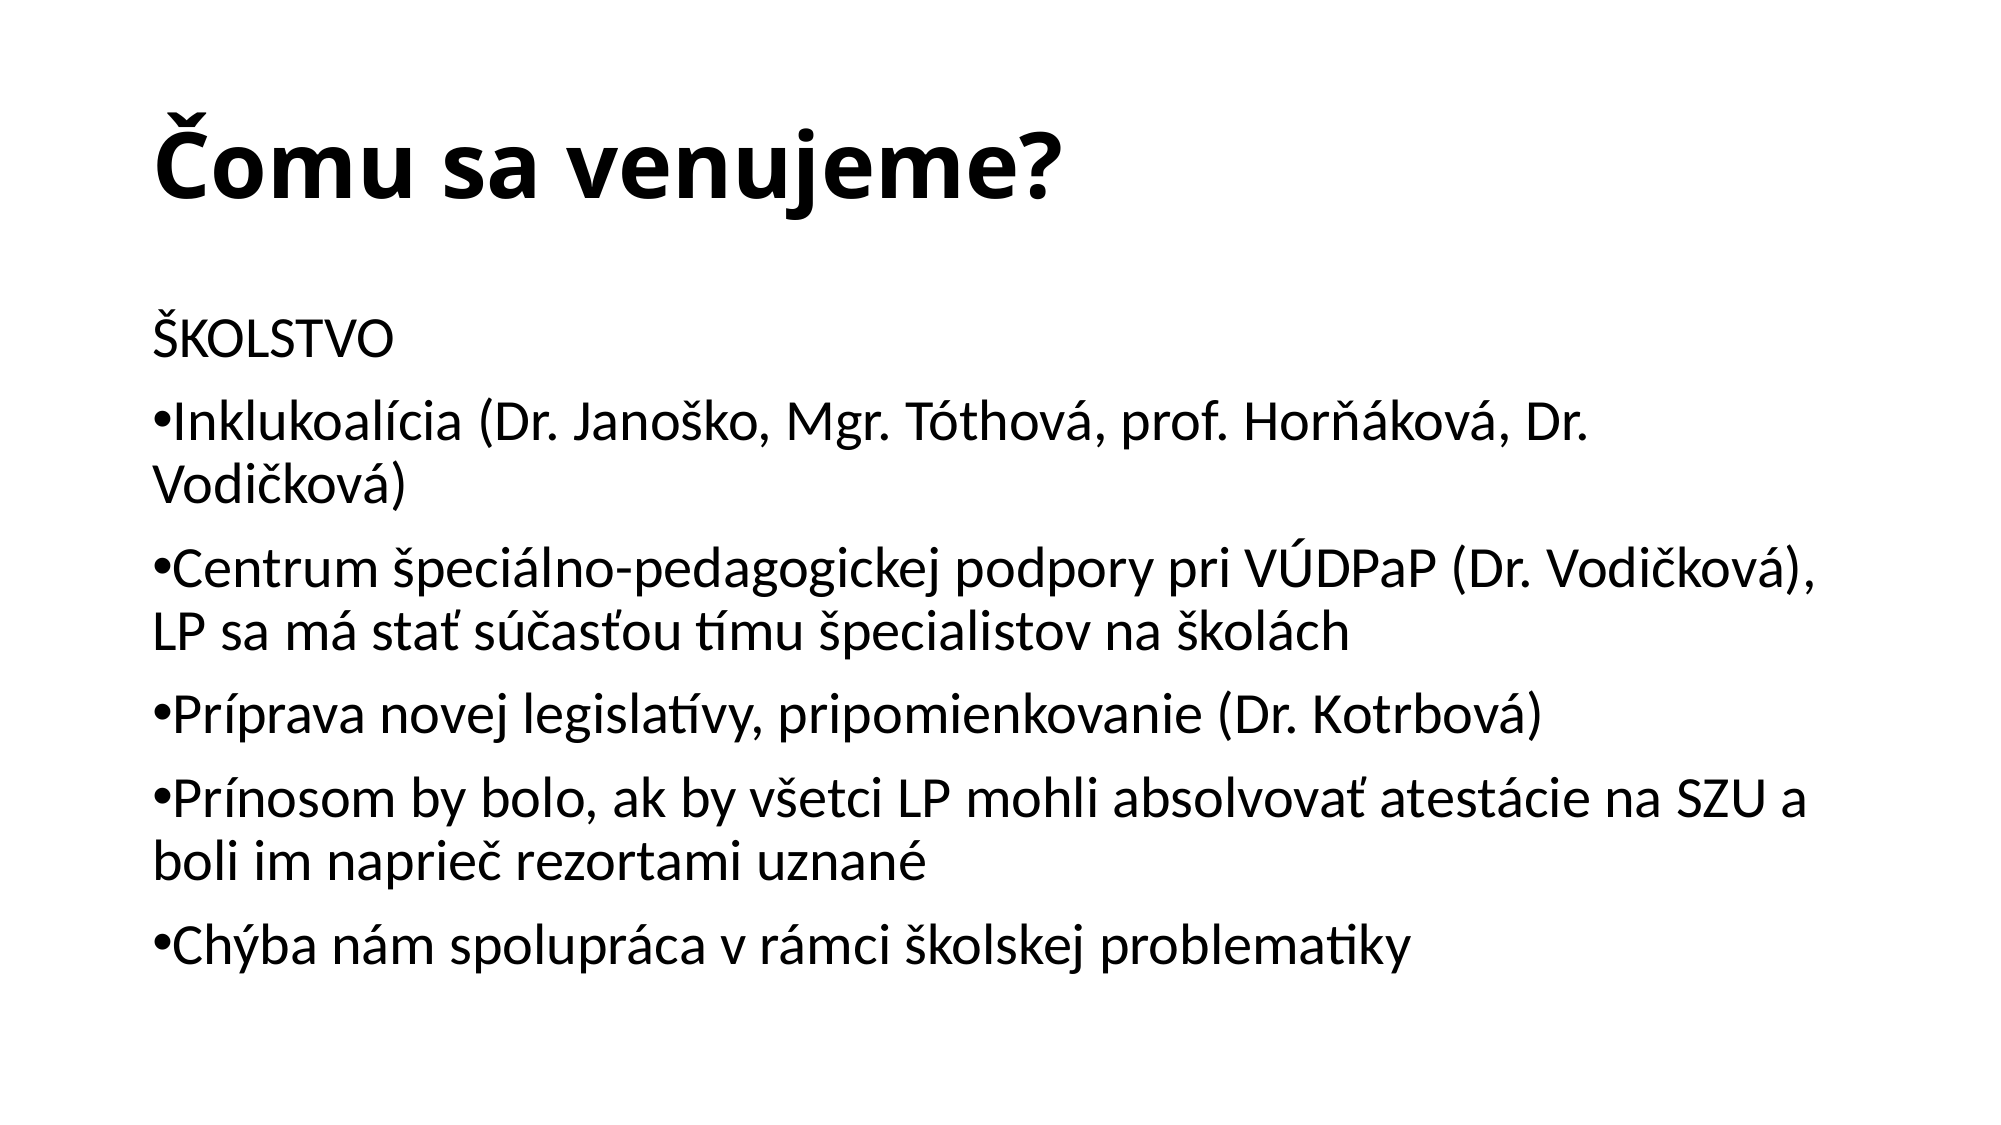

# Čomu sa venujeme?
ŠKOLSTVO
Inklukoalícia (Dr. Janoško, Mgr. Tóthová, prof. Horňáková, Dr. Vodičková)
Centrum špeciálno-pedagogickej podpory pri VÚDPaP (Dr. Vodičková), LP sa má stať súčasťou tímu špecialistov na školách
Príprava novej legislatívy, pripomienkovanie (Dr. Kotrbová)
Prínosom by bolo, ak by všetci LP mohli absolvovať atestácie na SZU a boli im naprieč rezortami uznané
Chýba nám spolupráca v rámci školskej problematiky